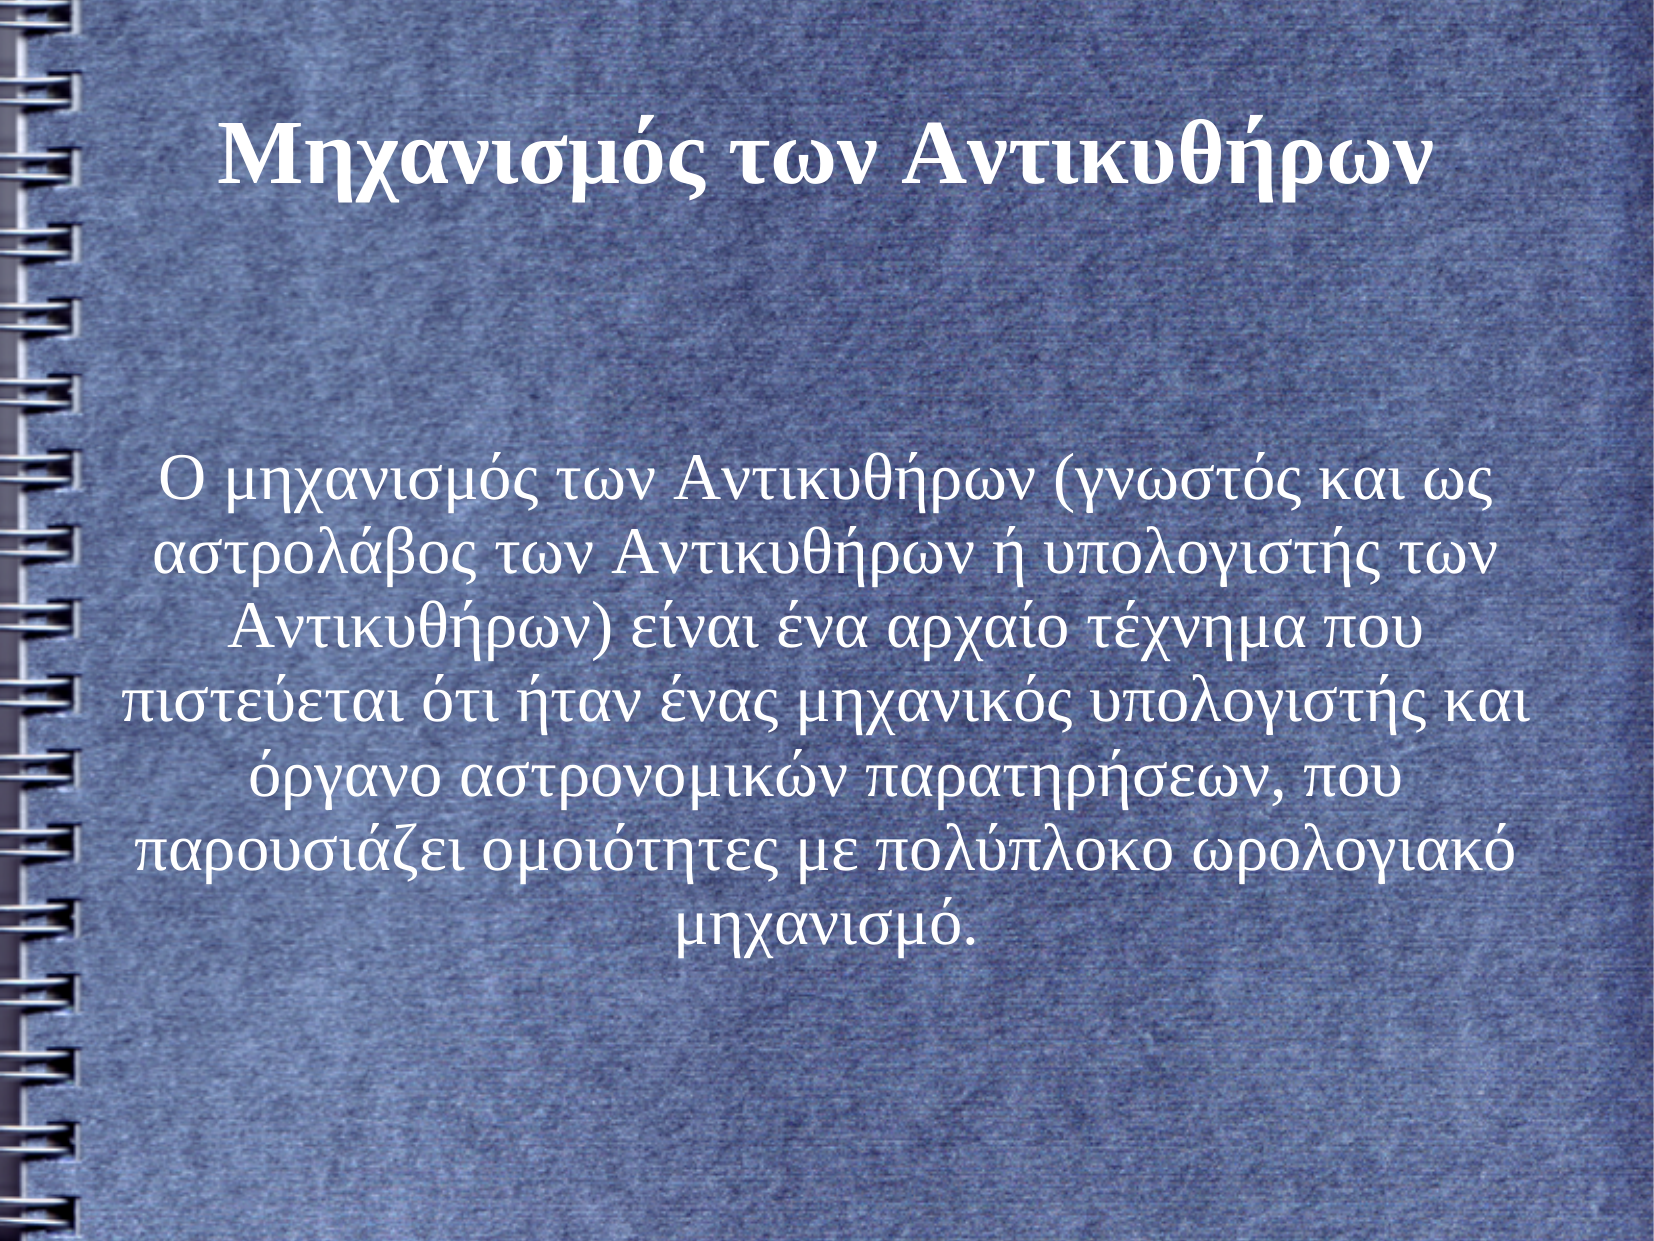

# Μηχανισμός των Αντικυθήρων
Ο μηχανισμός των Αντικυθήρων (γνωστός και ως αστρολάβος των Αντικυθήρων ή υπολογιστής των Αντικυθήρων) είναι ένα αρχαίο τέχνημα που πιστεύεται ότι ήταν ένας μηχανικός υπολογιστής και όργανο αστρονομικών παρατηρήσεων, που παρουσιάζει ομοιότητες με πολύπλοκο ωρολογιακό μηχανισμό.